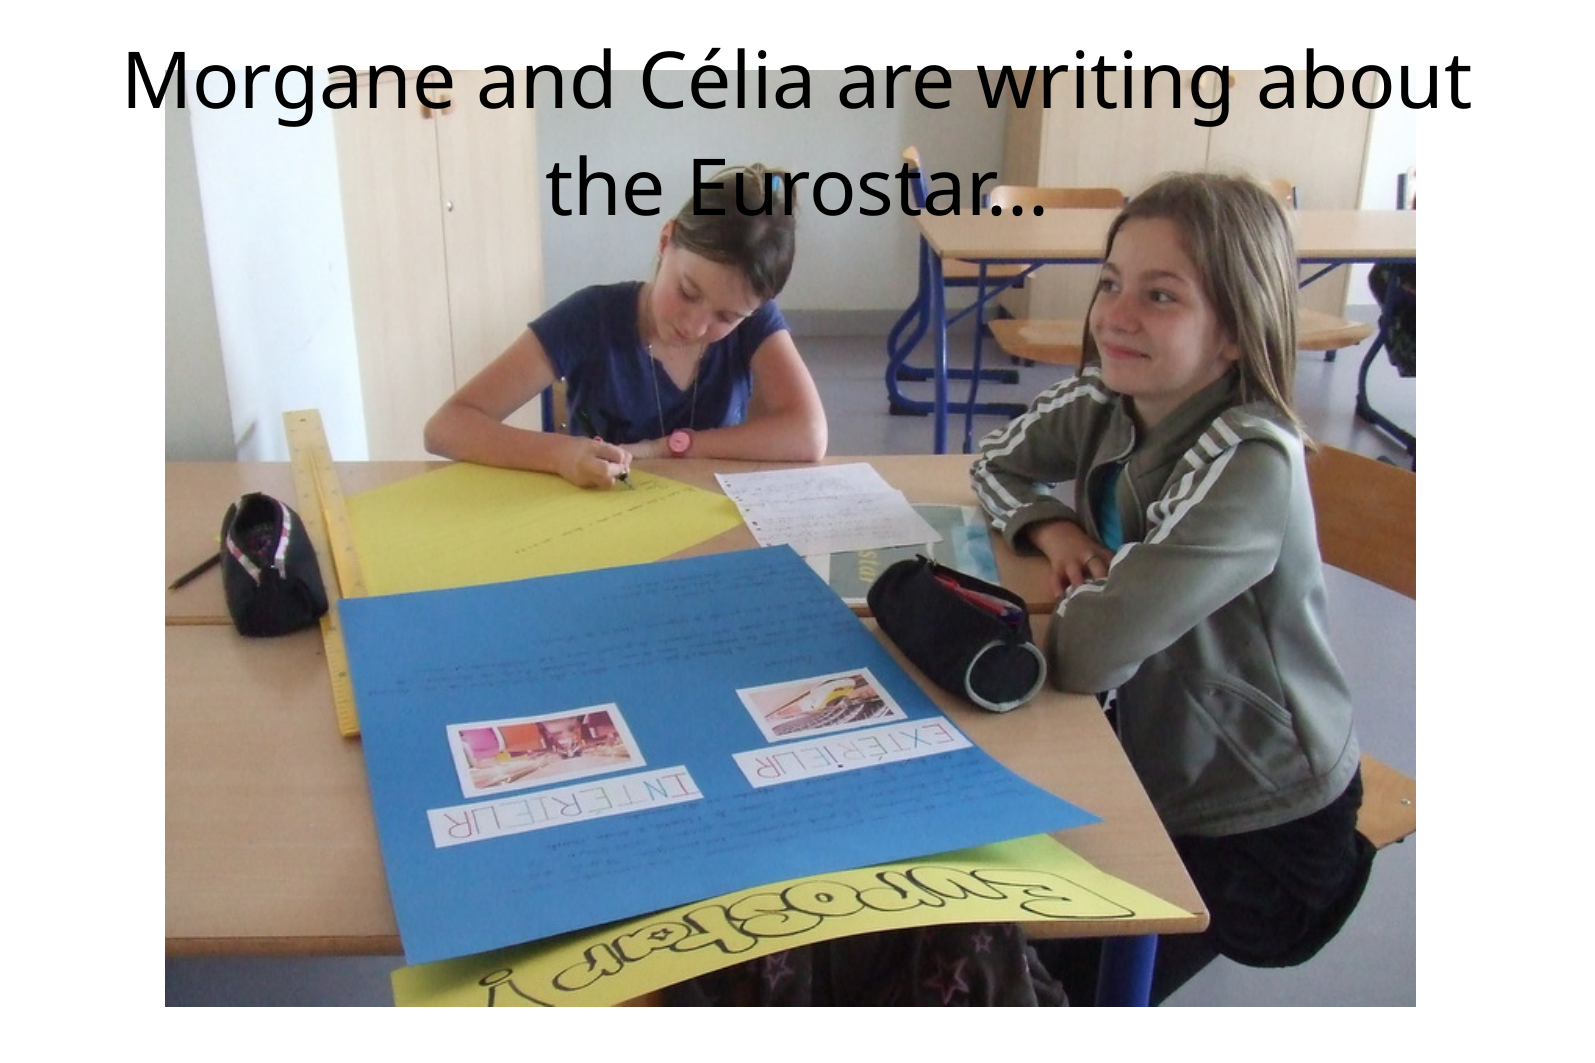

# Morgane and Célia are writing about the Eurostar...